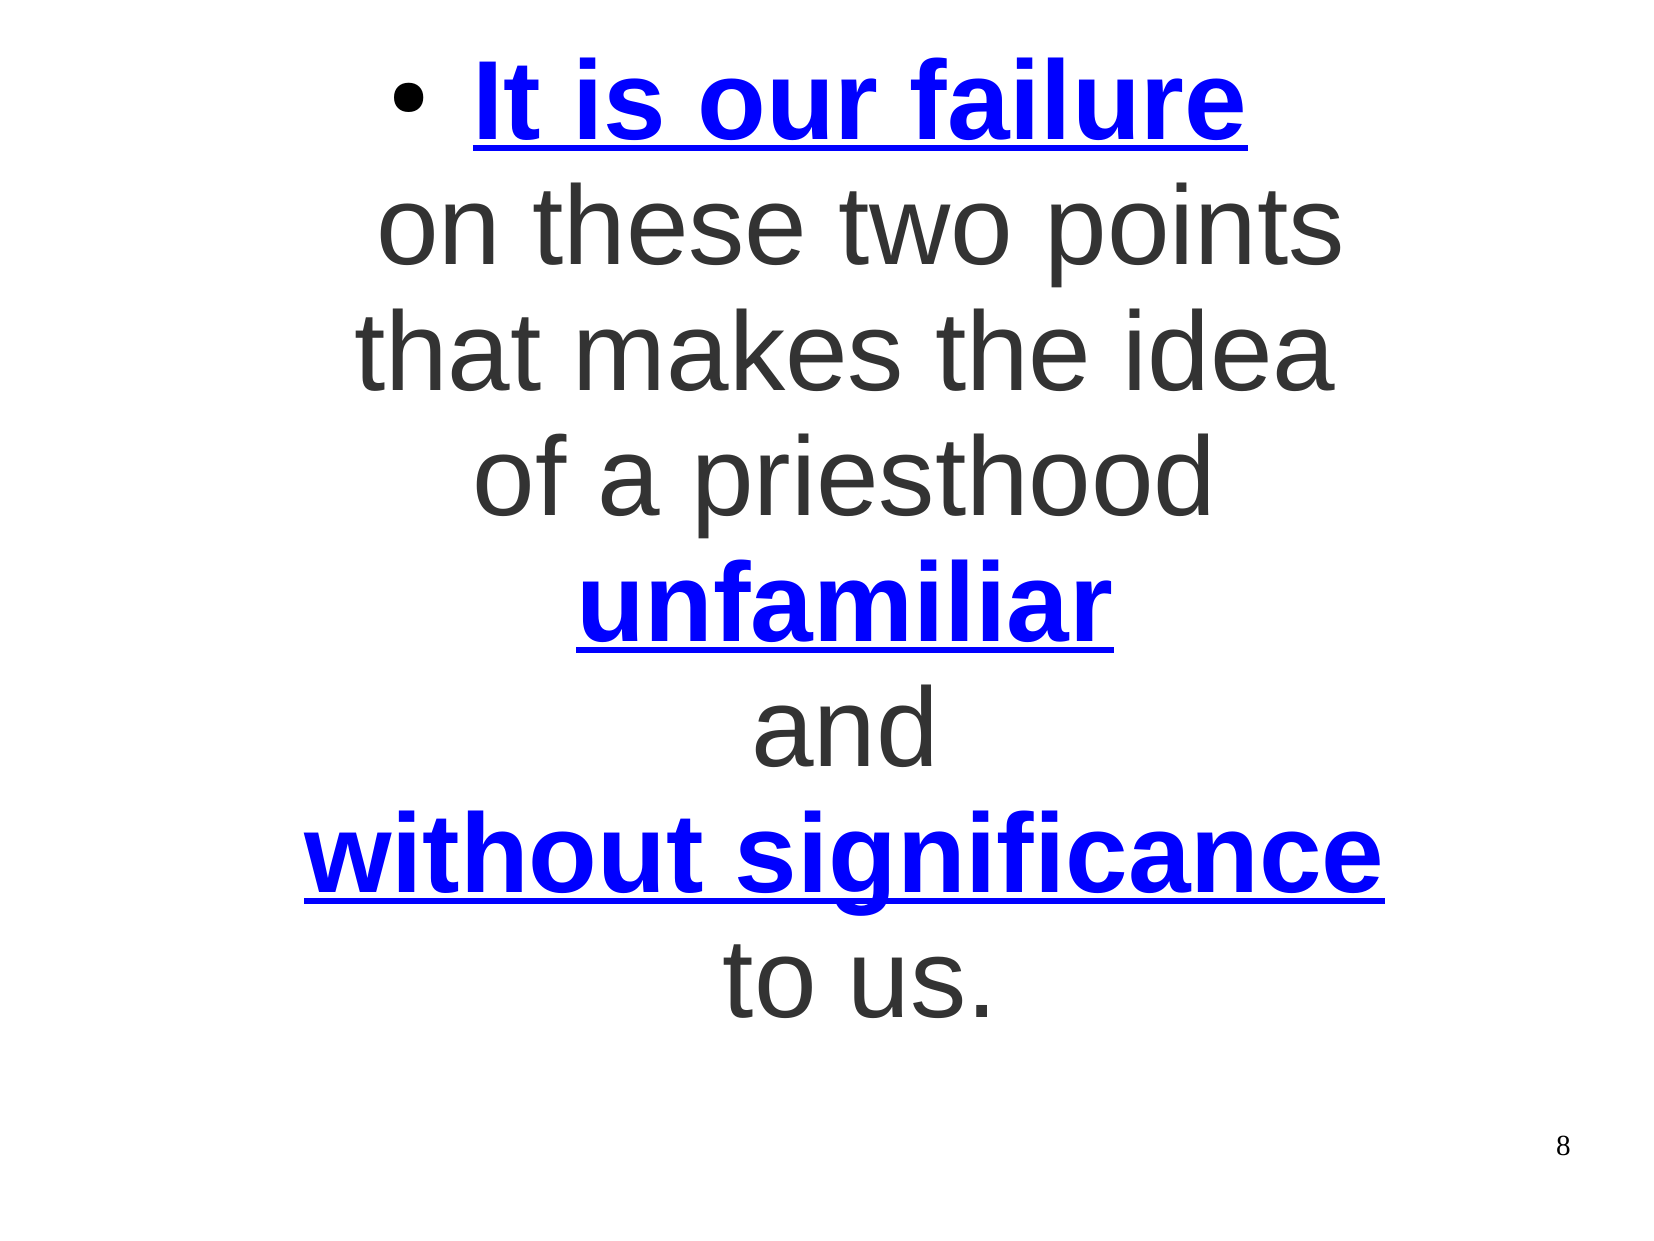

# It is our failure on these two points that makes the idea of a priesthood unfamiliar and without significance to us.
8